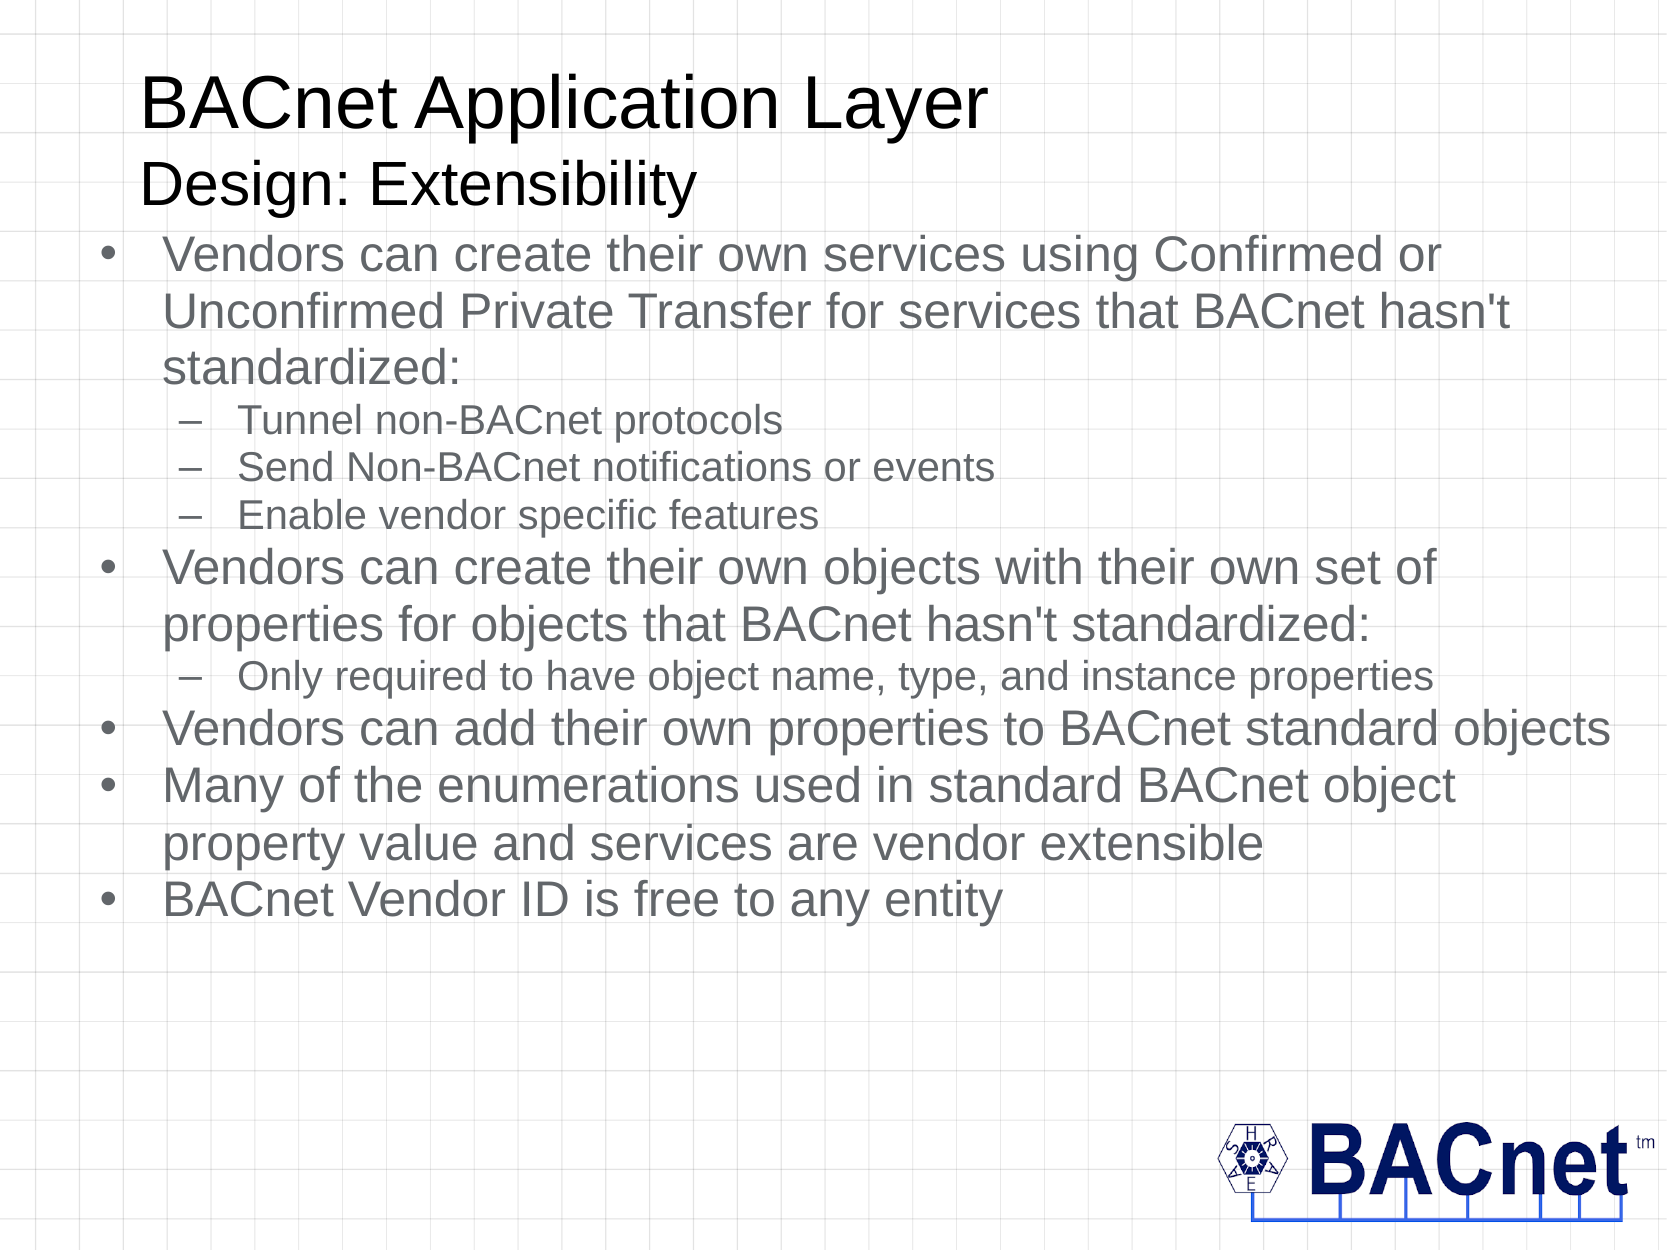

# BACnet Application Layer Design: Extensibility
Vendors can create their own services using Confirmed or Unconfirmed Private Transfer for services that BACnet hasn't standardized:
Tunnel non-BACnet protocols
Send Non-BACnet notifications or events
Enable vendor specific features
Vendors can create their own objects with their own set of properties for objects that BACnet hasn't standardized:
Only required to have object name, type, and instance properties
Vendors can add their own properties to BACnet standard objects
Many of the enumerations used in standard BACnet object property value and services are vendor extensible
BACnet Vendor ID is free to any entity